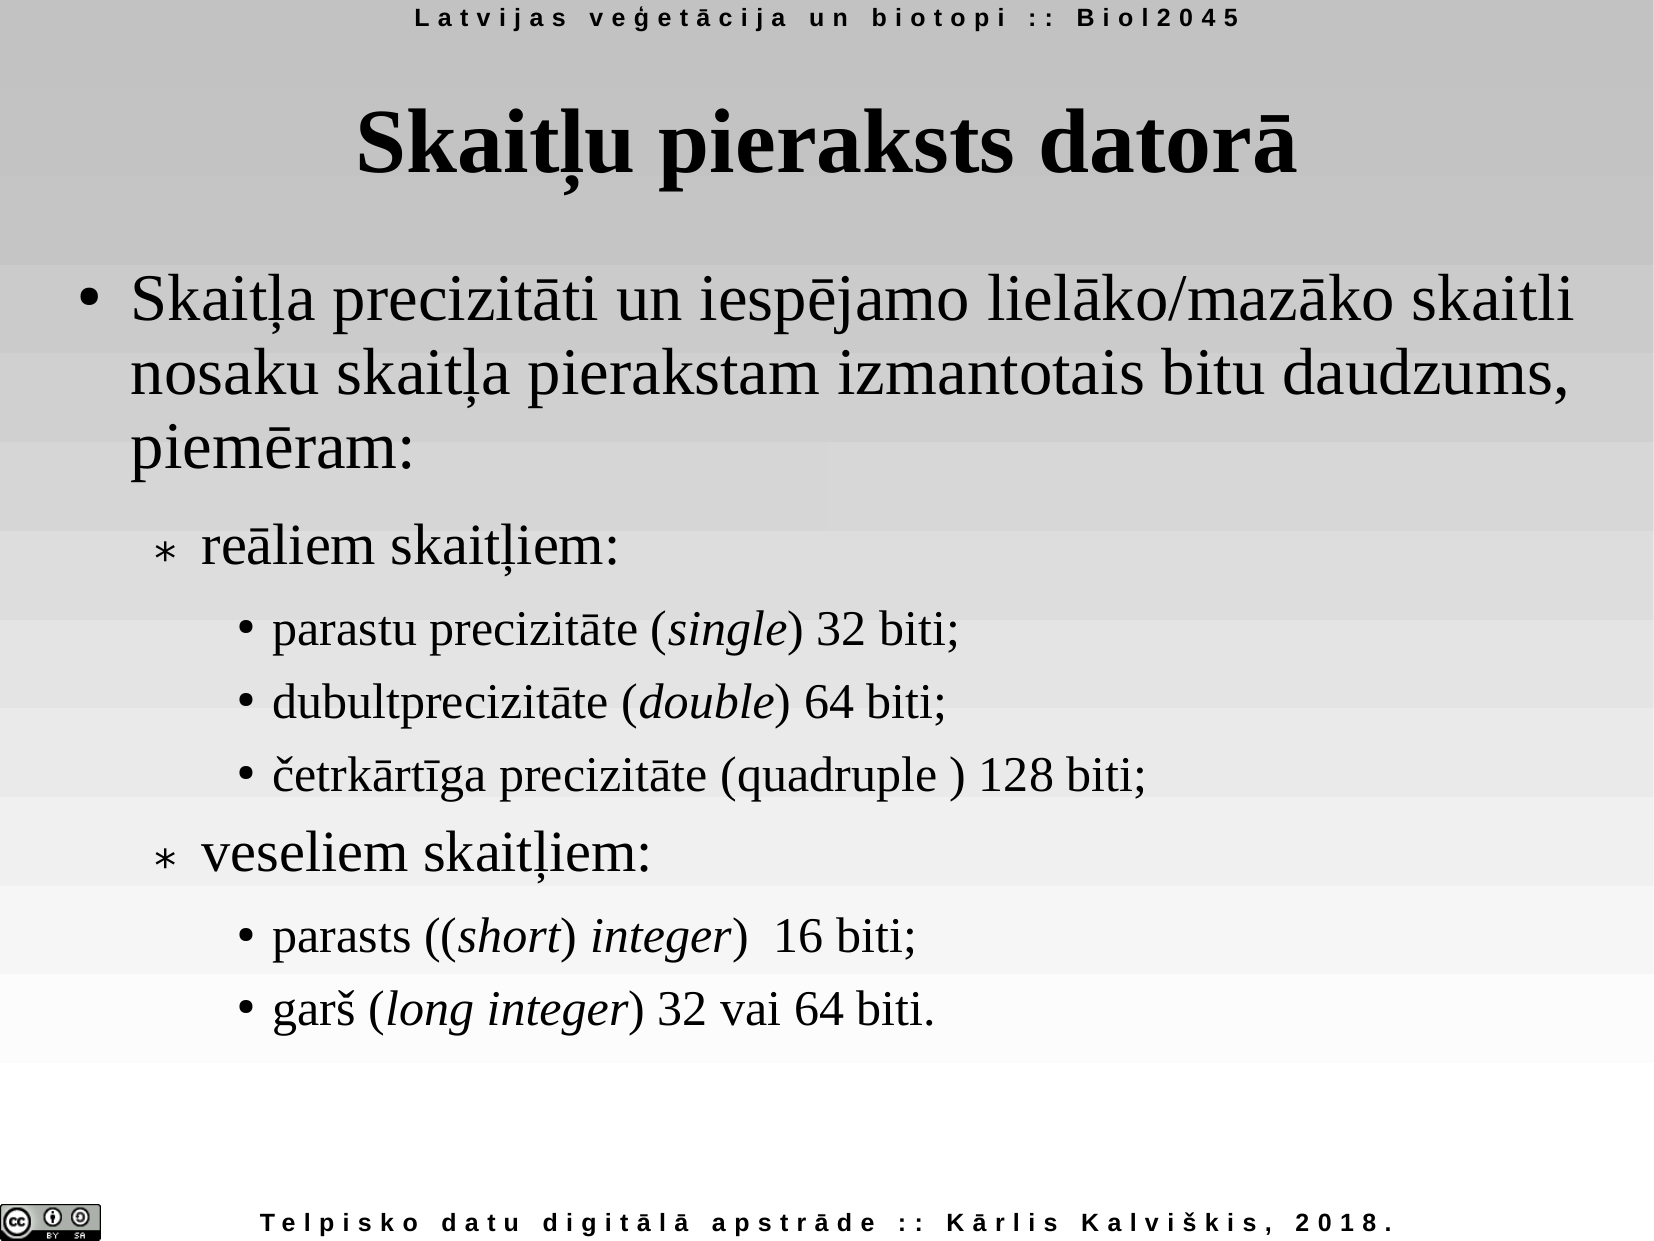

# Skaitļu pieraksts datorā
Skaitļa precizitāti un iespējamo lielāko/mazāko skaitli nosaku skaitļa pierakstam izmantotais bitu daudzums, piemēram:
reāliem skaitļiem:
parastu precizitāte (single) 32 biti;
dubultprecizitāte (double) 64 biti;
četrkārtīga precizitāte (quadruple ) 128 biti;
veseliem skaitļiem:
parasts ((short) integer) 16 biti;
garš (long integer) 32 vai 64 biti.